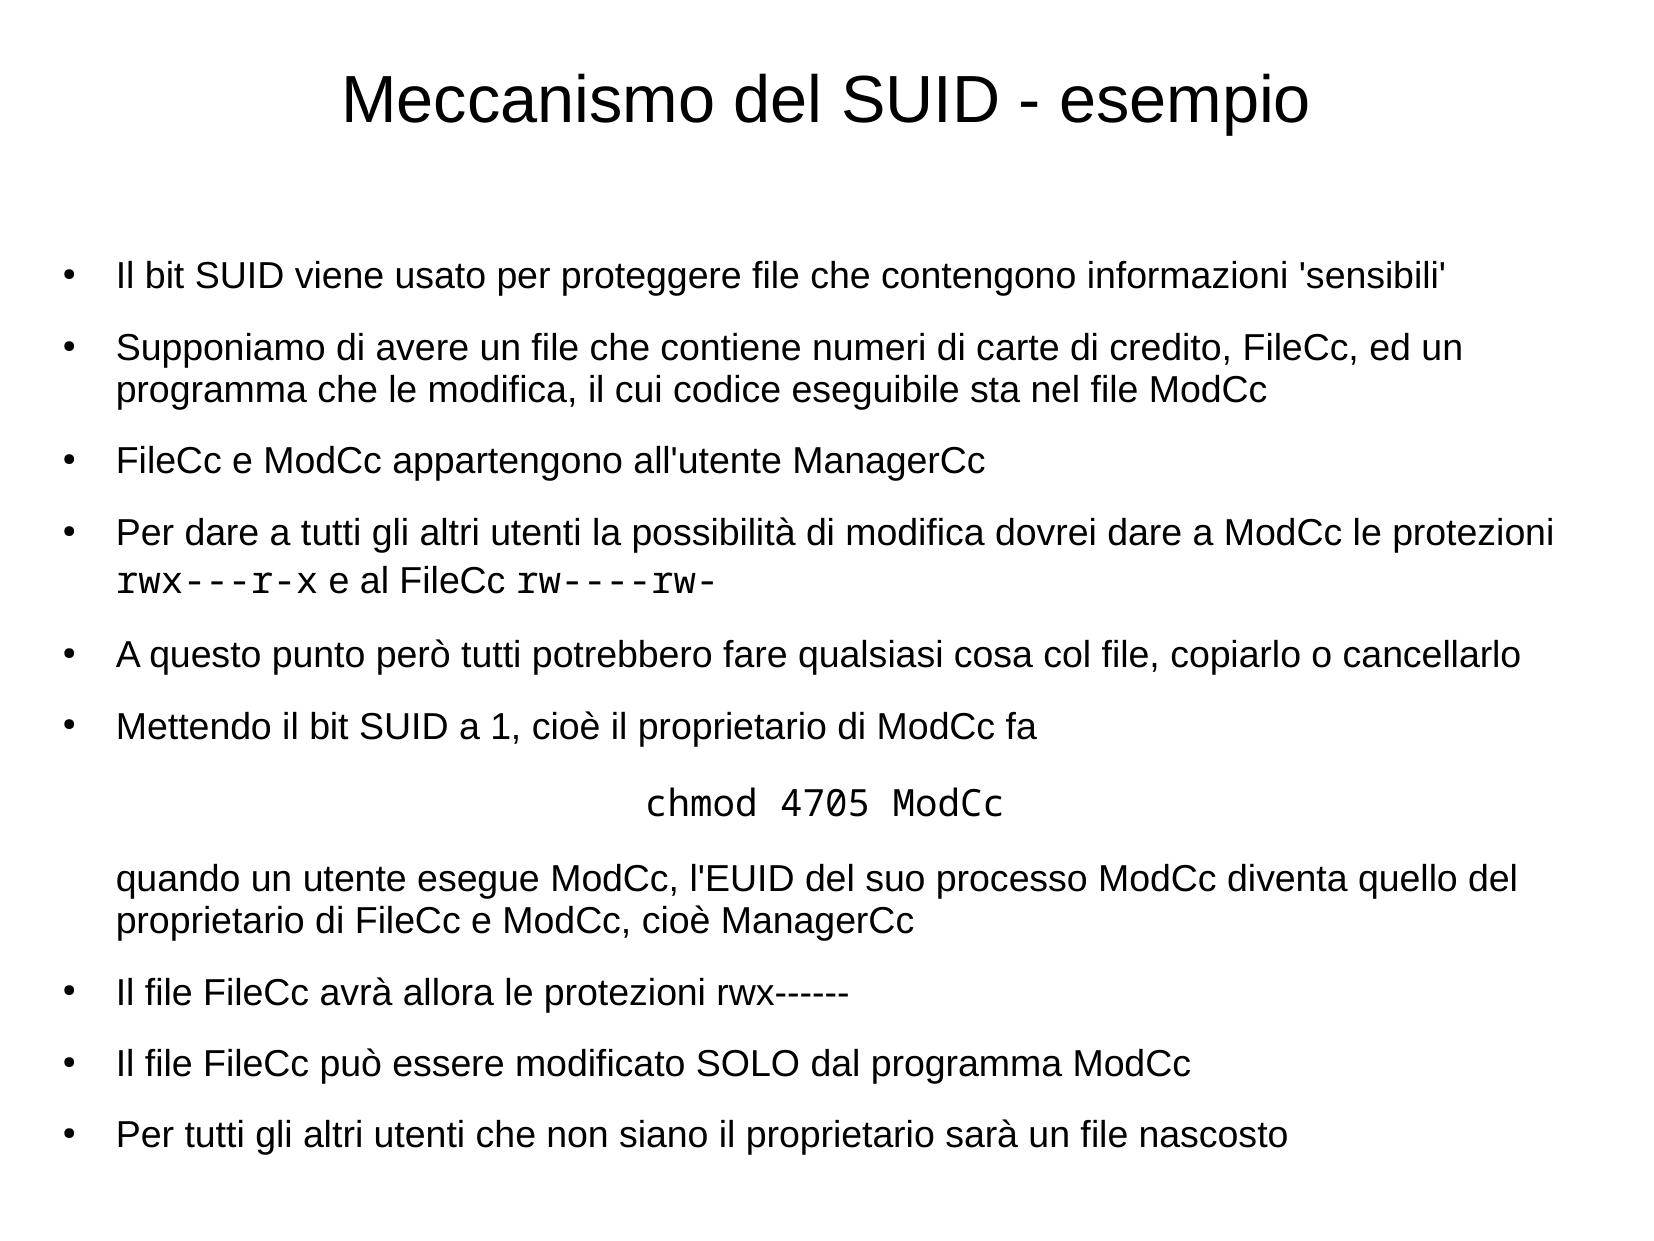

# Meccanismo del SUID - esempio
Il bit SUID viene usato per proteggere file che contengono informazioni 'sensibili'
Supponiamo di avere un file che contiene numeri di carte di credito, FileCc, ed un programma che le modifica, il cui codice eseguibile sta nel file ModCc
FileCc e ModCc appartengono all'utente ManagerCc
Per dare a tutti gli altri utenti la possibilità di modifica dovrei dare a ModCc le protezioni rwx---r-x e al FileCc rw----rw-
A questo punto però tutti potrebbero fare qualsiasi cosa col file, copiarlo o cancellarlo
Mettendo il bit SUID a 1, cioè il proprietario di ModCc fa
chmod 4705 ModCc
quando un utente esegue ModCc, l'EUID del suo processo ModCc diventa quello del proprietario di FileCc e ModCc, cioè ManagerCc
Il file FileCc avrà allora le protezioni rwx------
Il file FileCc può essere modificato SOLO dal programma ModCc
Per tutti gli altri utenti che non siano il proprietario sarà un file nascosto